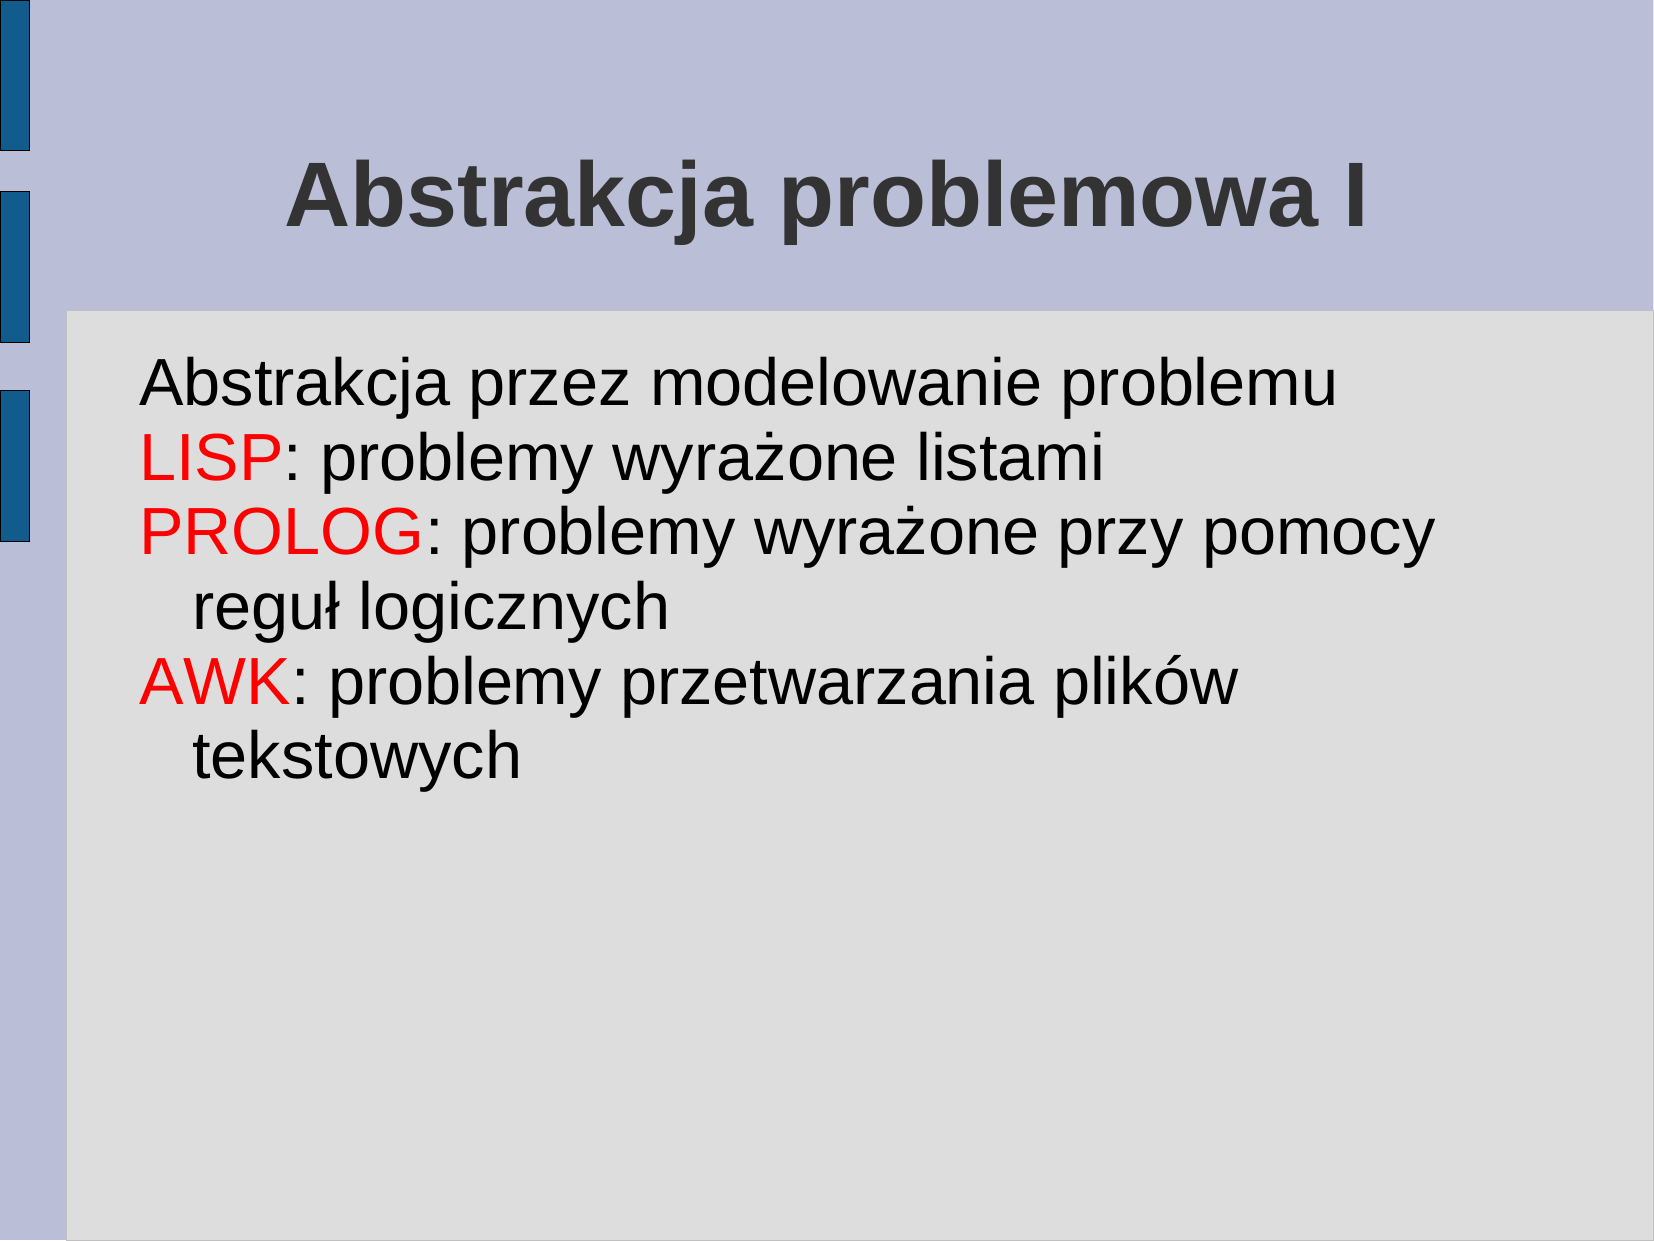

# Abstrakcja problemowa I
Abstrakcja przez modelowanie problemu
LISP: problemy wyrażone listami
PROLOG: problemy wyrażone przy pomocy reguł logicznych
AWK: problemy przetwarzania plików tekstowych